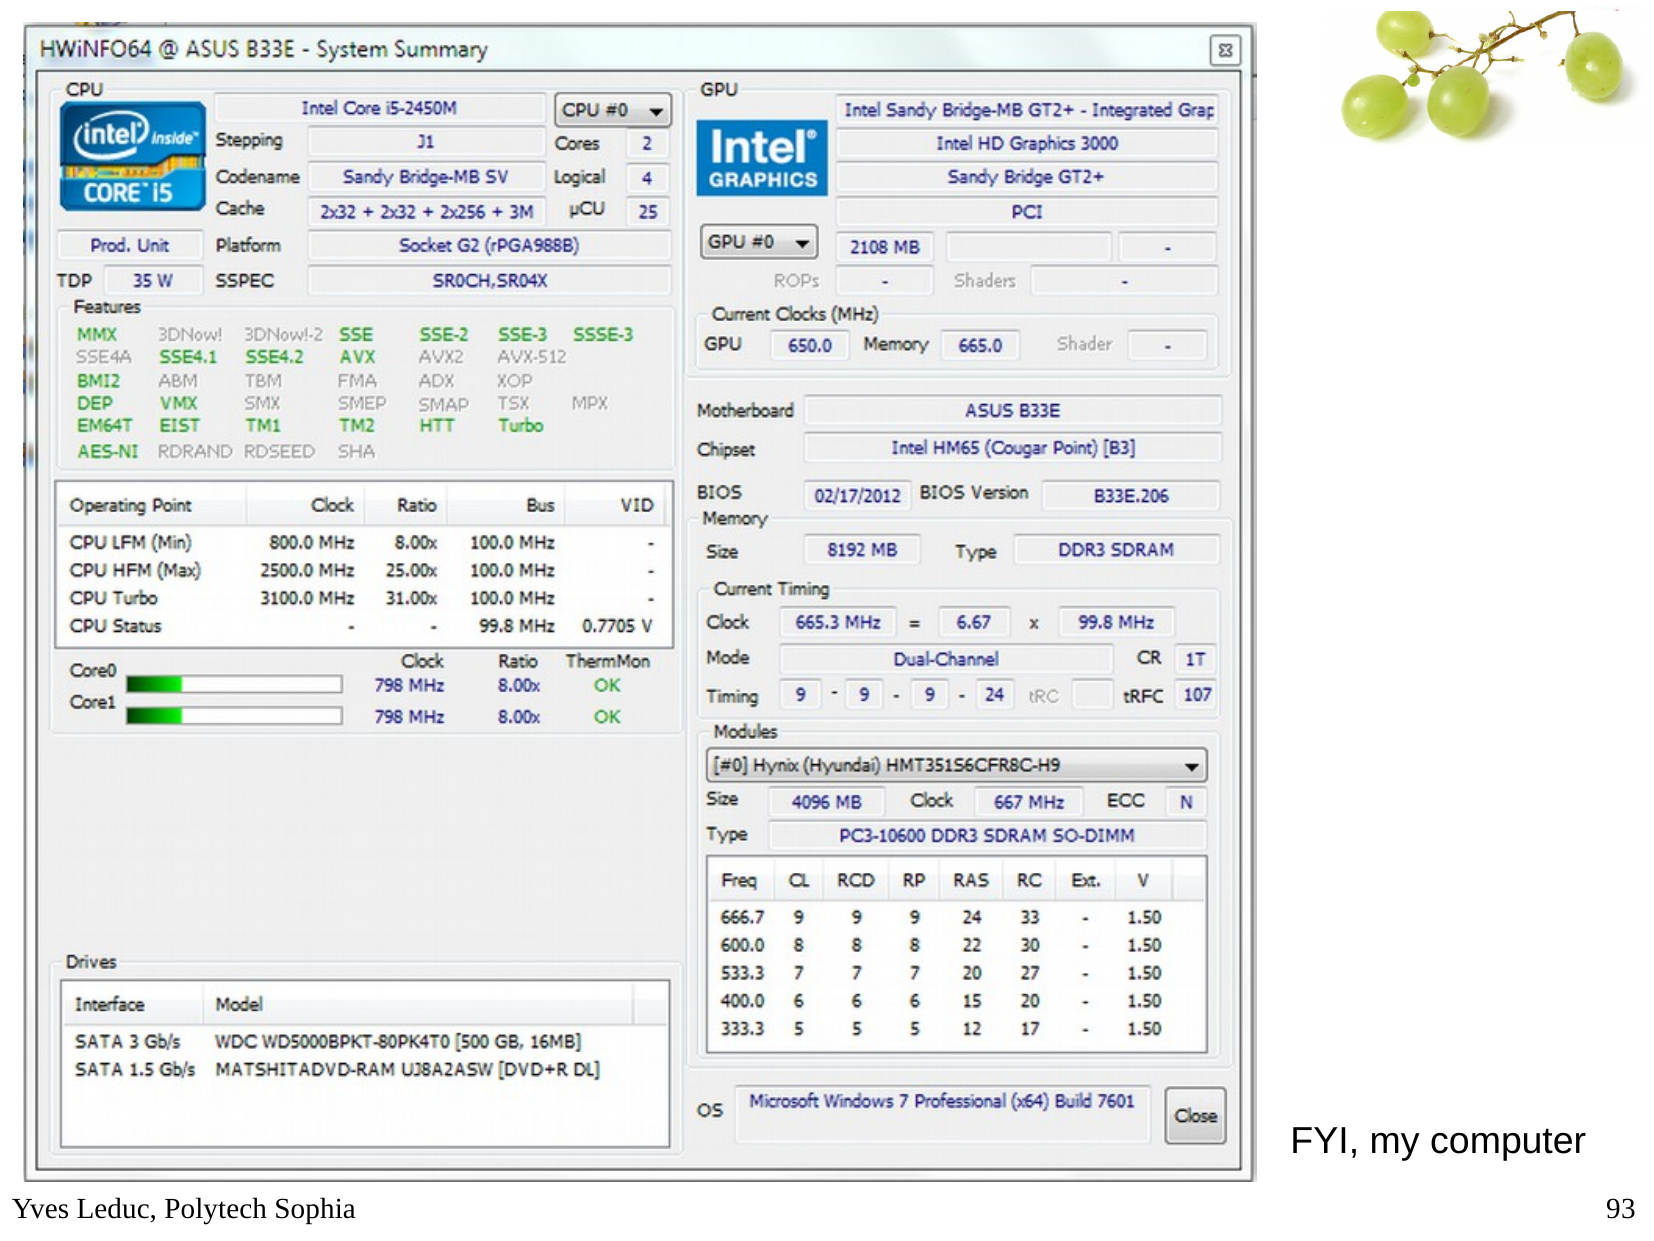

FYI, my computer
Yves Leduc, Polytech Sophia
93